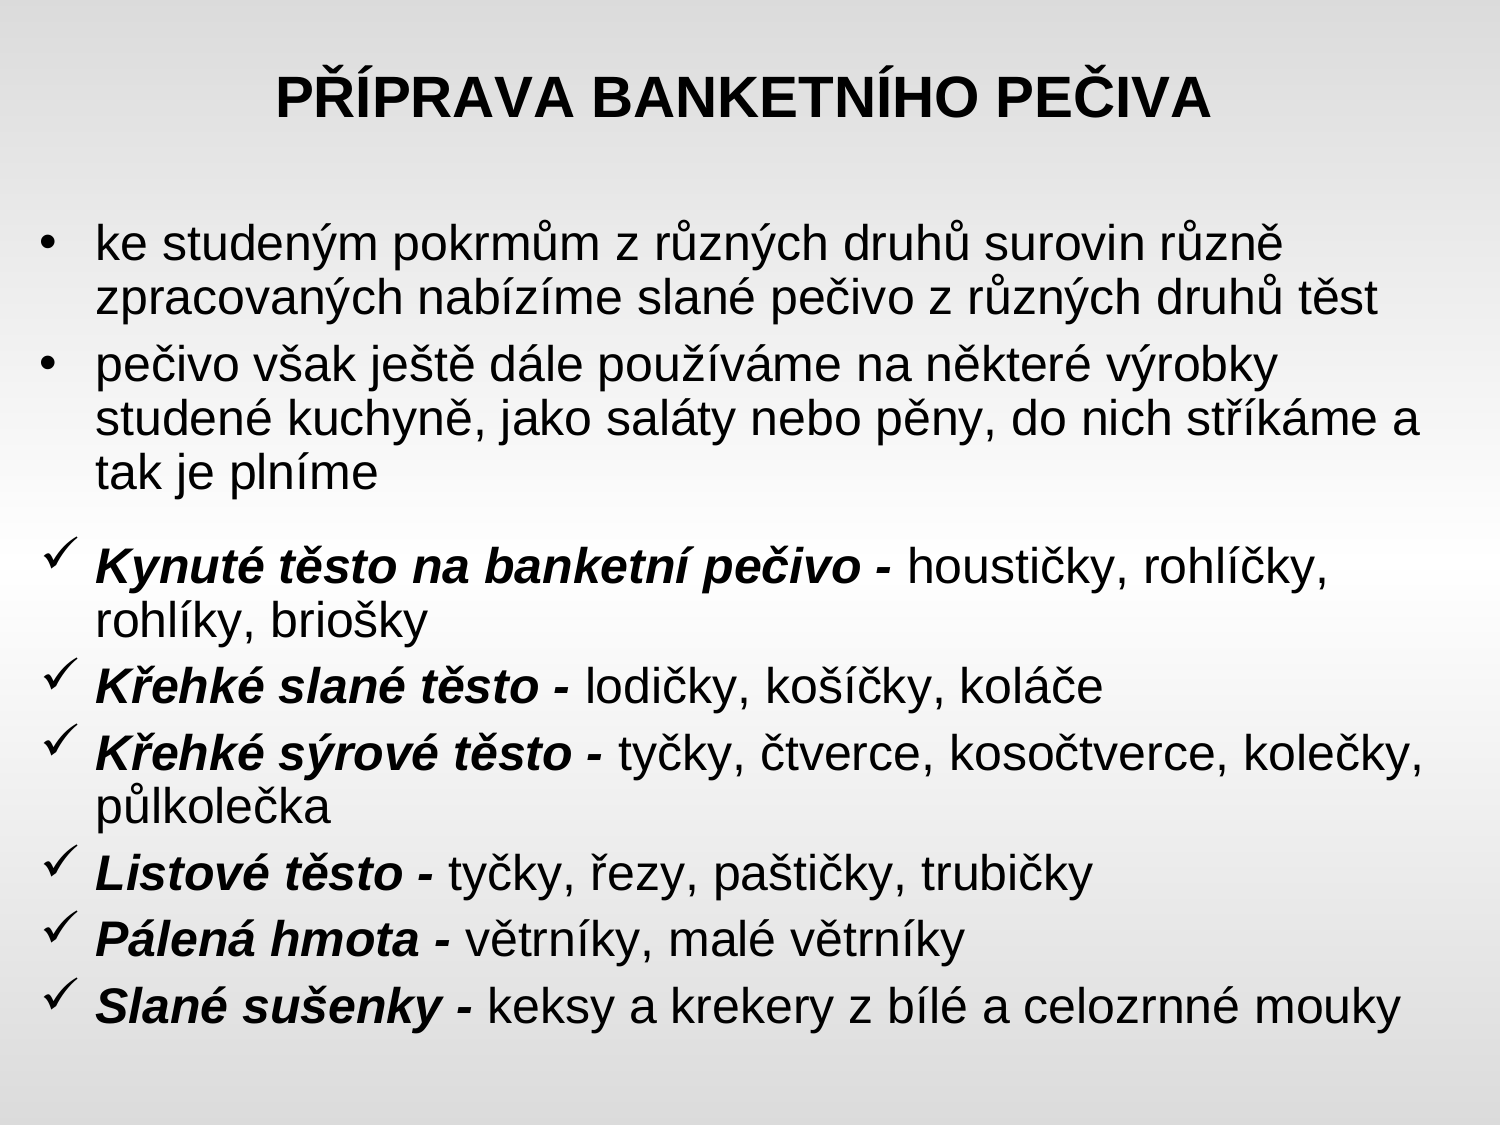

# PŘÍPRAVA BANKETNÍHO PEČIVA
ke studeným pokrmům z různých druhů surovin různě zpracovaných nabízíme slané pečivo z různých druhů těst
pečivo však ještě dále používáme na některé výrobky studené kuchyně, jako saláty nebo pěny, do nich stříkáme a tak je plníme
Kynuté těsto na banketní pečivo - houstičky, rohlíčky, rohlíky, briošky
Křehké slané těsto - lodičky, košíčky, koláče
Křehké sýrové těsto - tyčky, čtverce, kosočtverce, kolečky, půlkolečka
Listové těsto - tyčky, řezy, paštičky, trubičky
Pálená hmota - větrníky, malé větrníky
Slané sušenky - keksy a krekery z bílé a celozrnné mouky